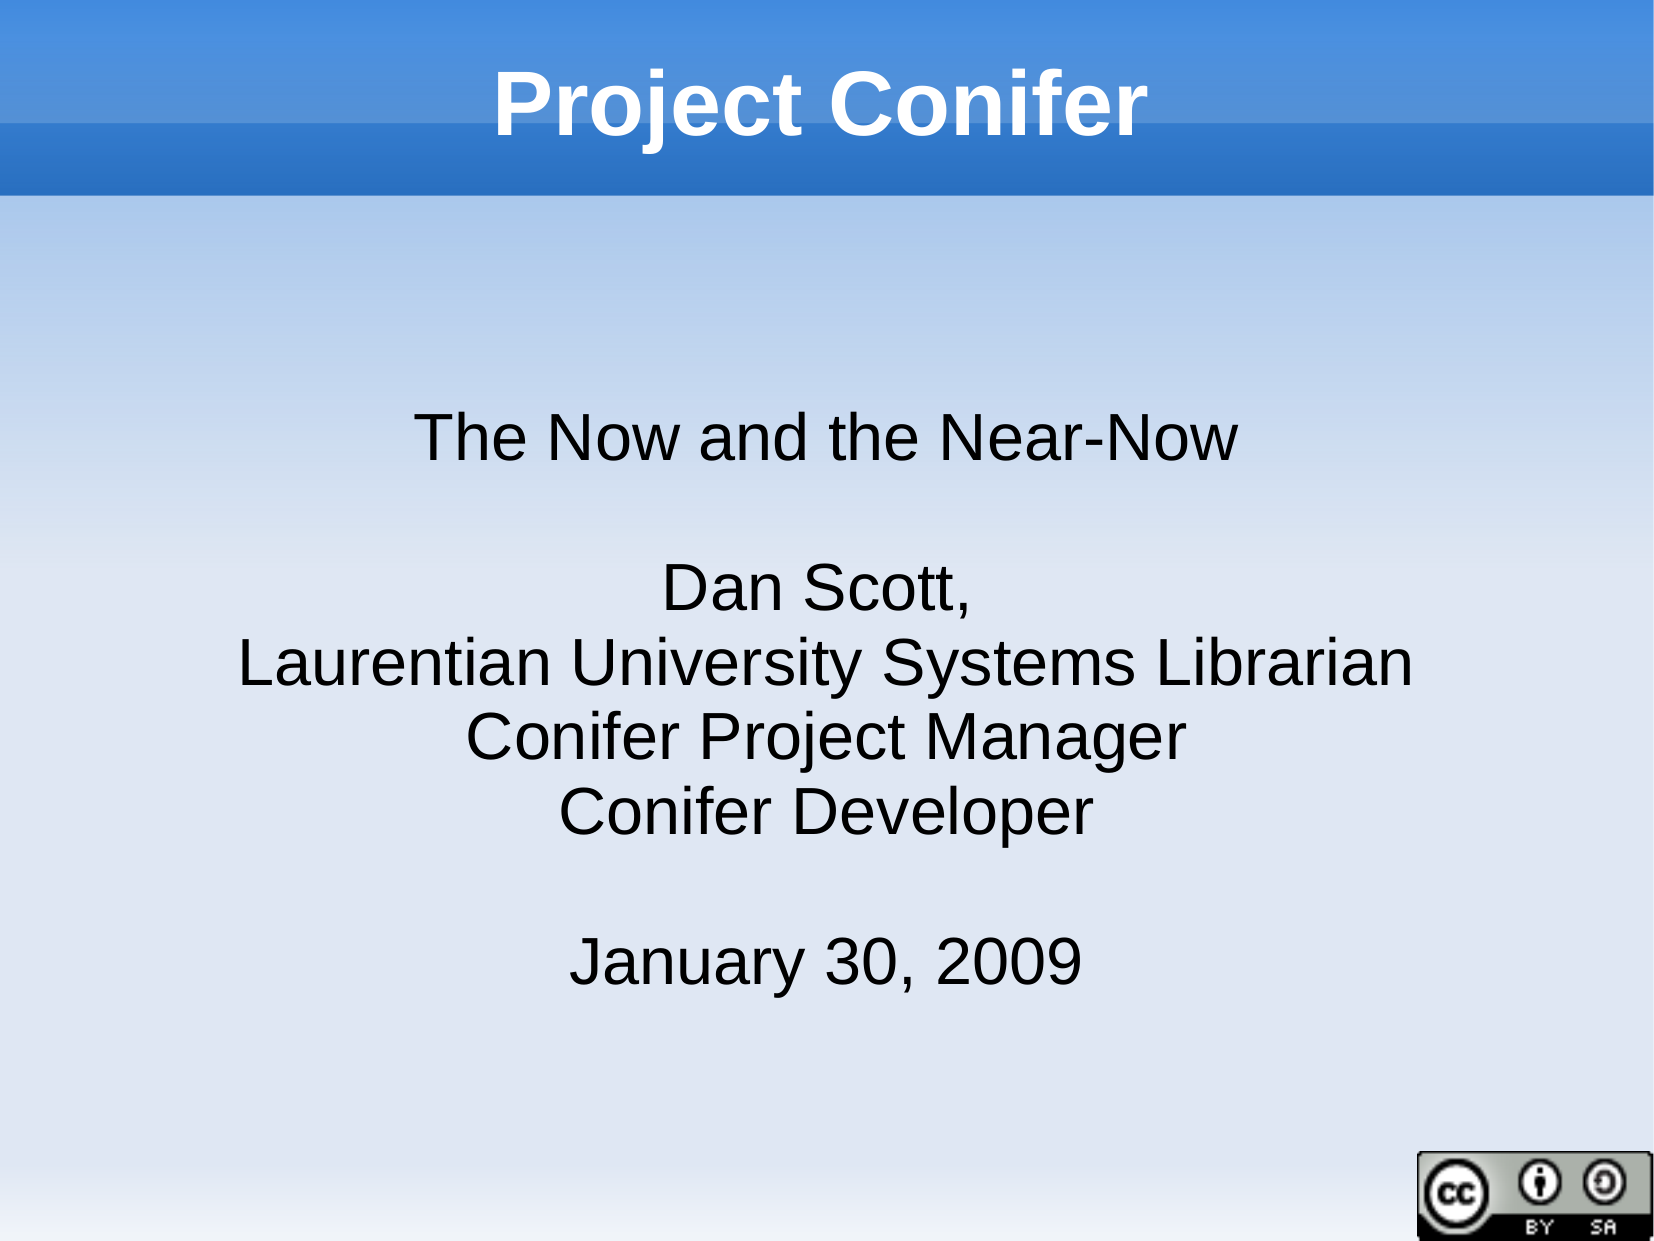

# Project Conifer
The Now and the Near-Now
Dan Scott,
Laurentian University Systems Librarian
Conifer Project Manager
Conifer Developer
January 30, 2009